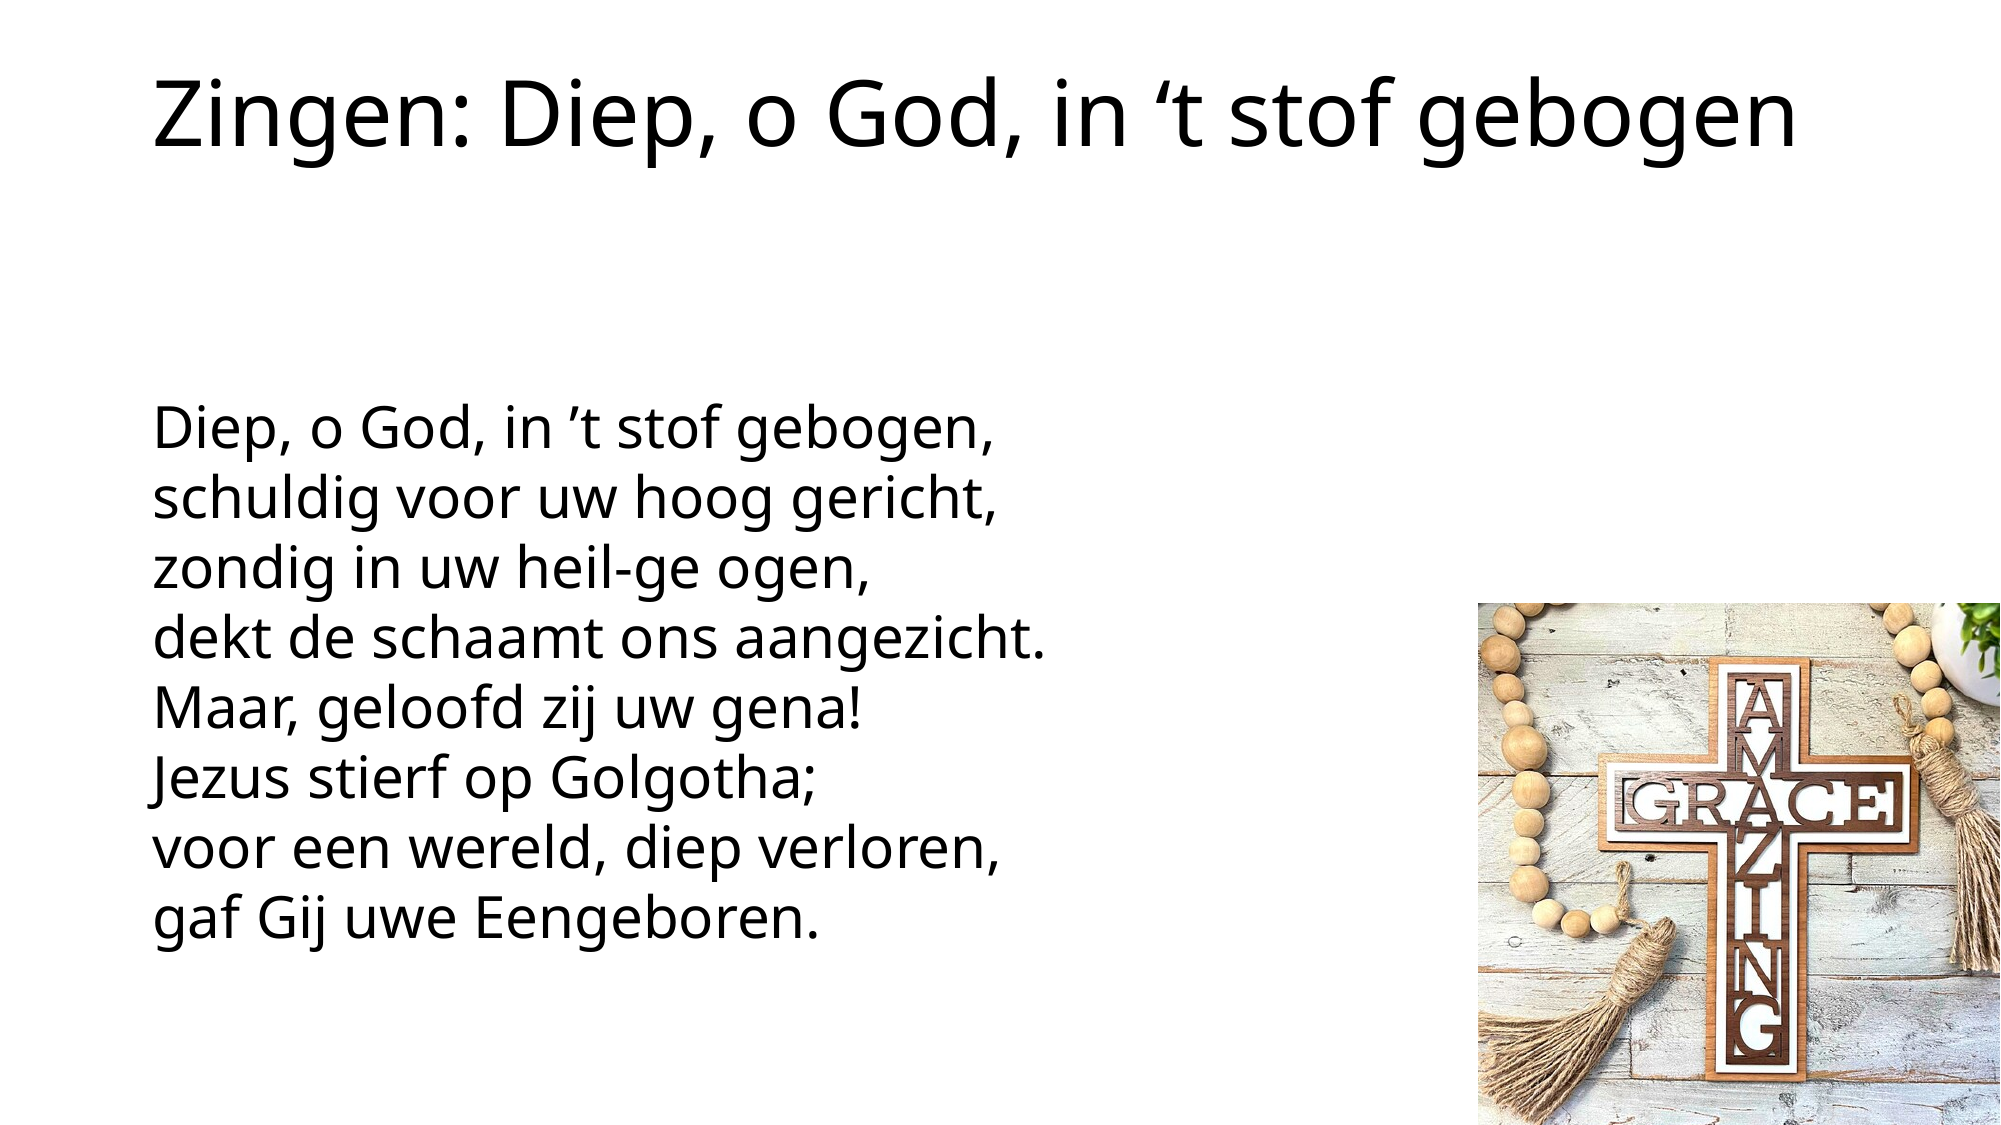

# Zingen: Diep, o God, in ‘t stof gebogen
Diep, o God, in ’t stof gebogen,
schuldig voor uw hoog gericht,
zondig in uw heil-ge ogen,
dekt de schaamt ons aangezicht.
Maar, geloofd zij uw gena!
Jezus stierf op Golgotha;
voor een wereld, diep verloren,
gaf Gij uwe Eengeboren.